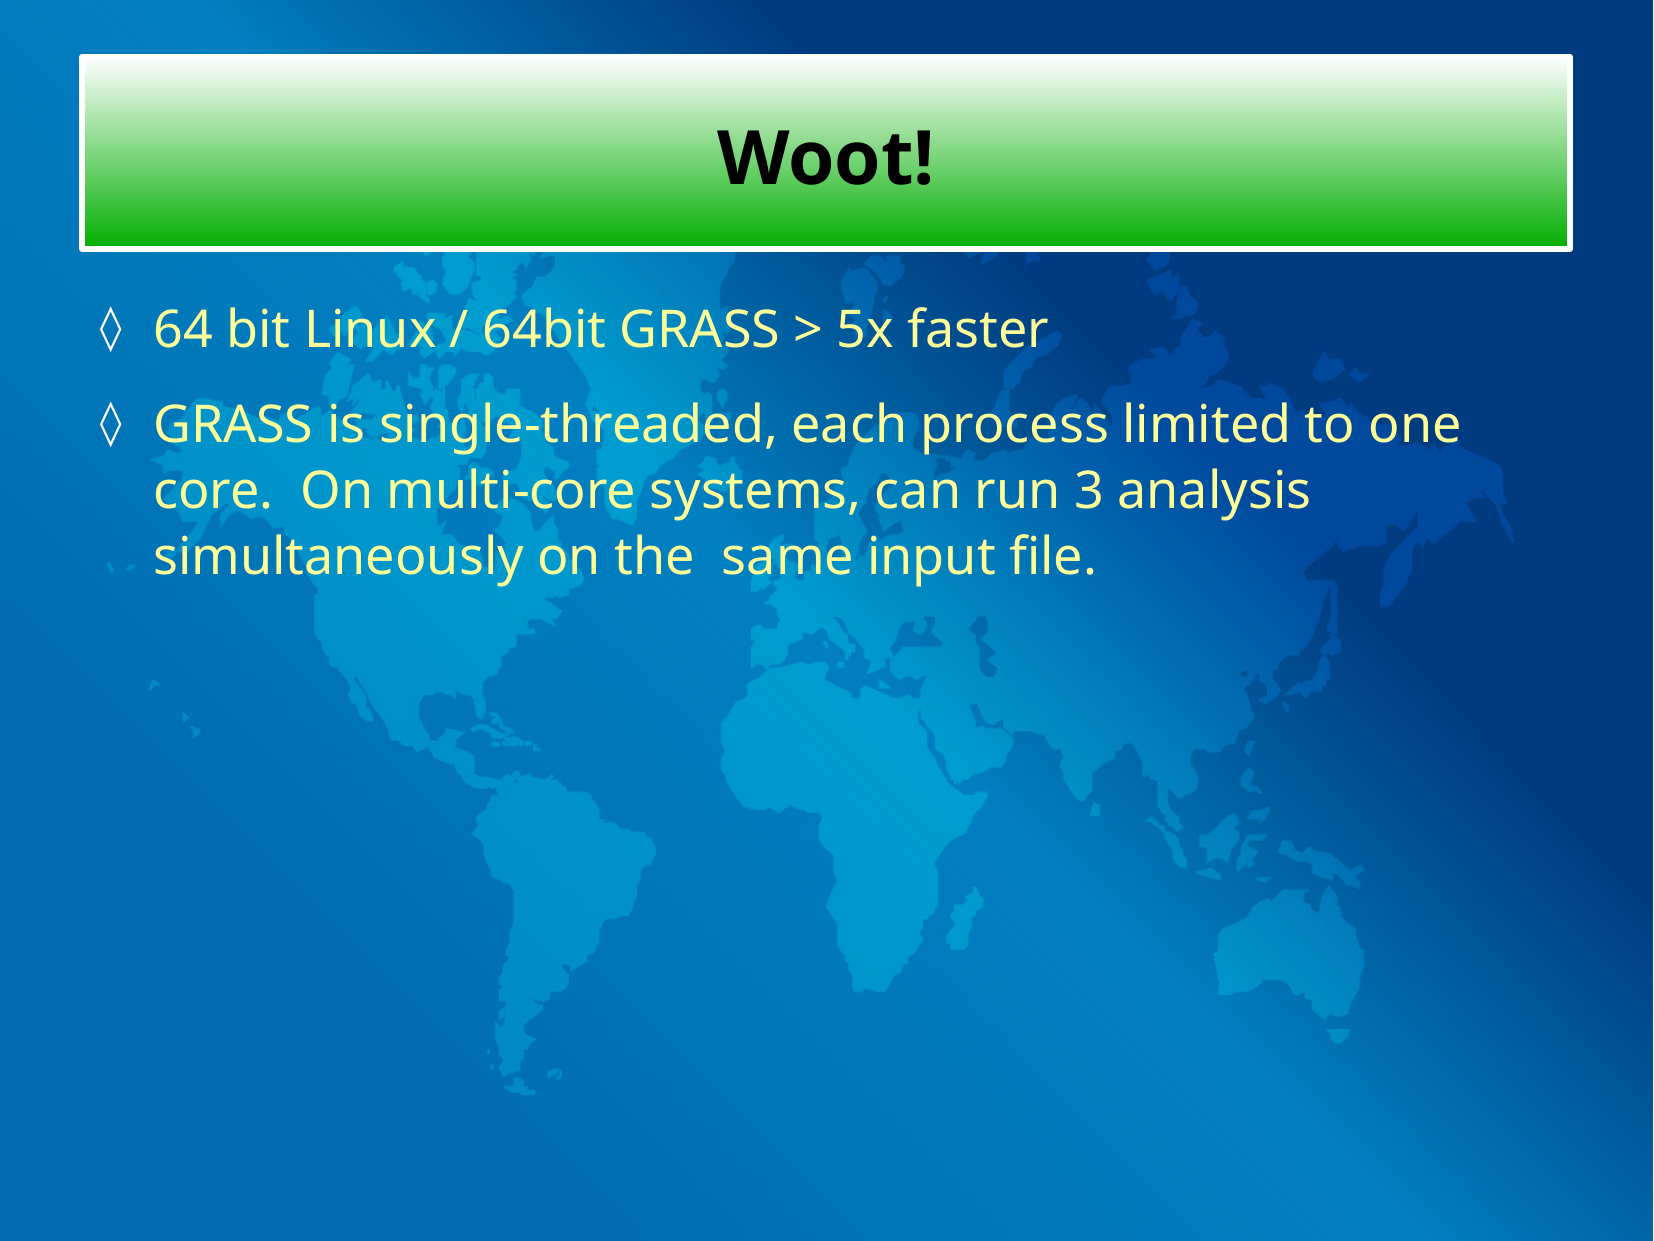

# Woot!
64 bit Linux / 64bit GRASS > 5x faster
GRASS is single-threaded, each process limited to one core. On multi-core systems, can run 3 analysis simultaneously on the same input file.